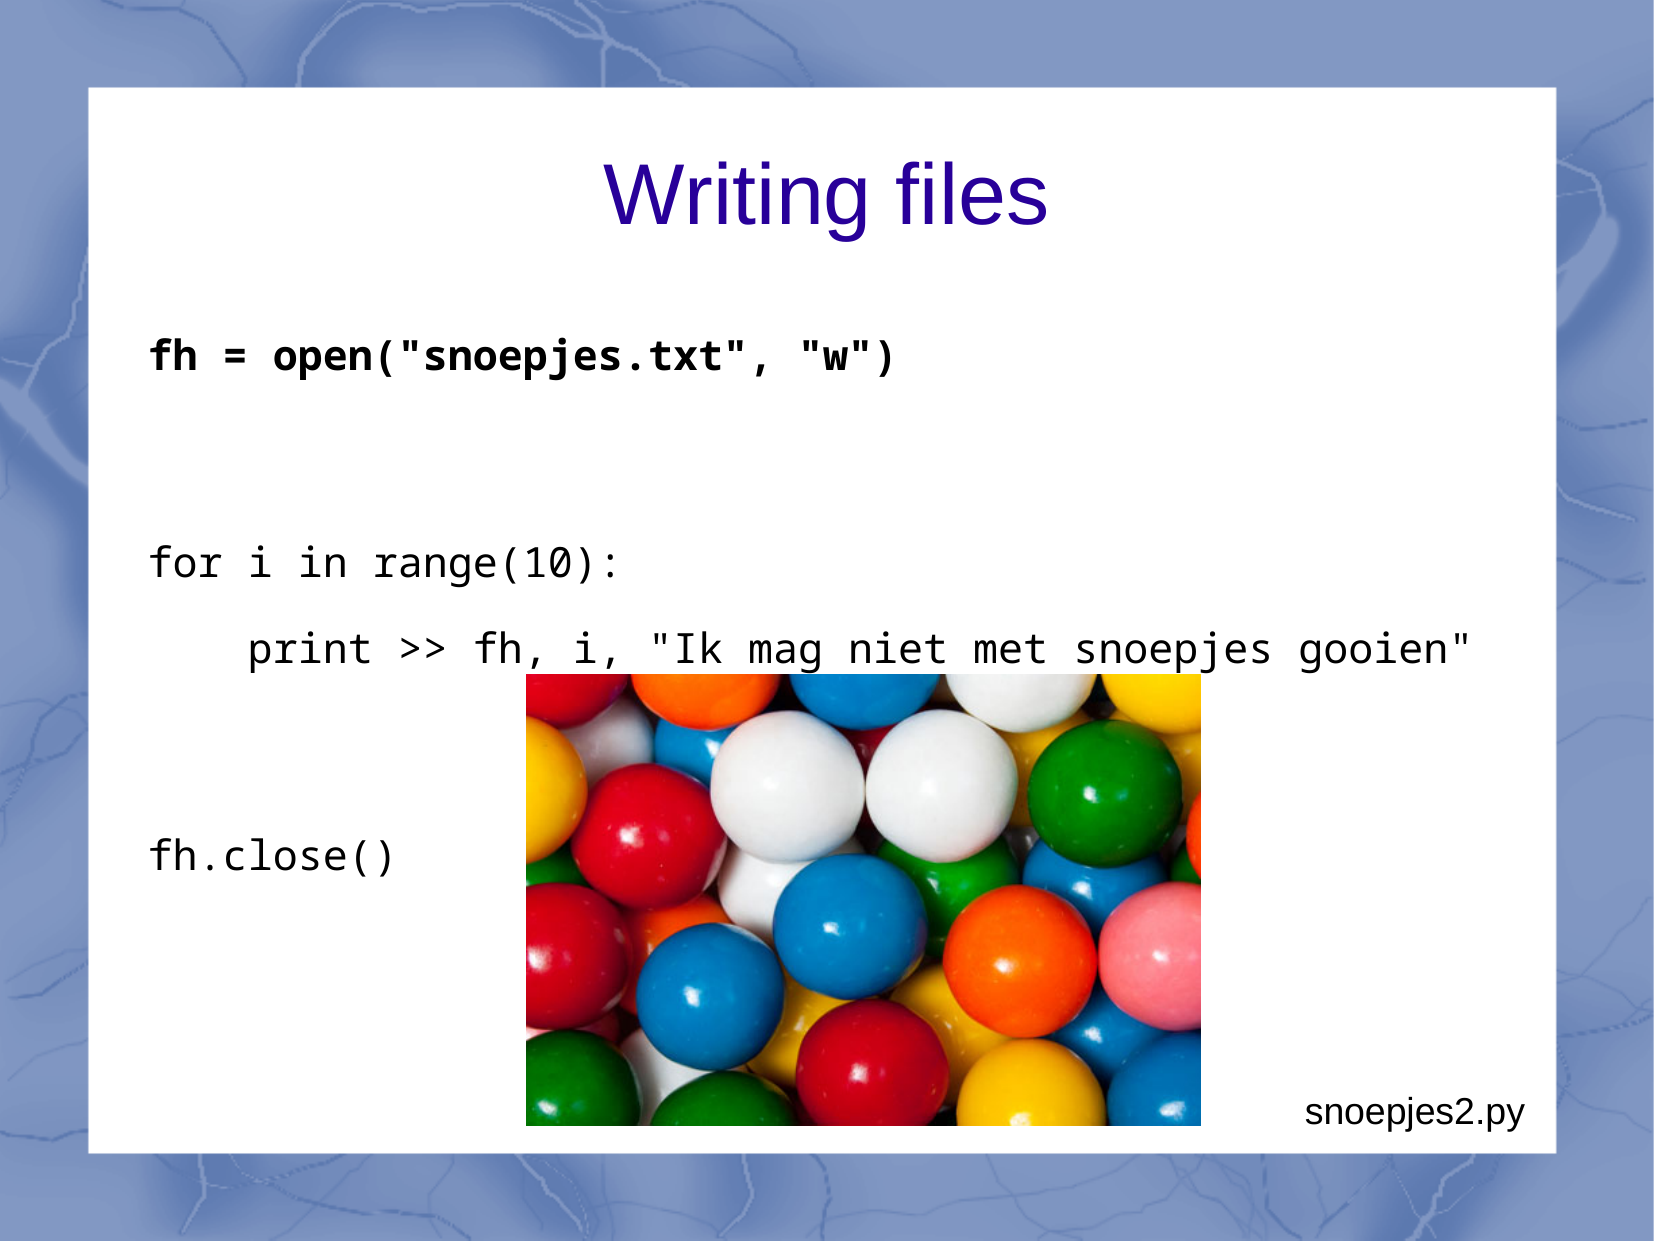

# Writing files
fh = open("snoepjes.txt", "w")
for i in range(10):
 print >> fh, i, "Ik mag niet met snoepjes gooien"
fh.close()
snoepjes2.py